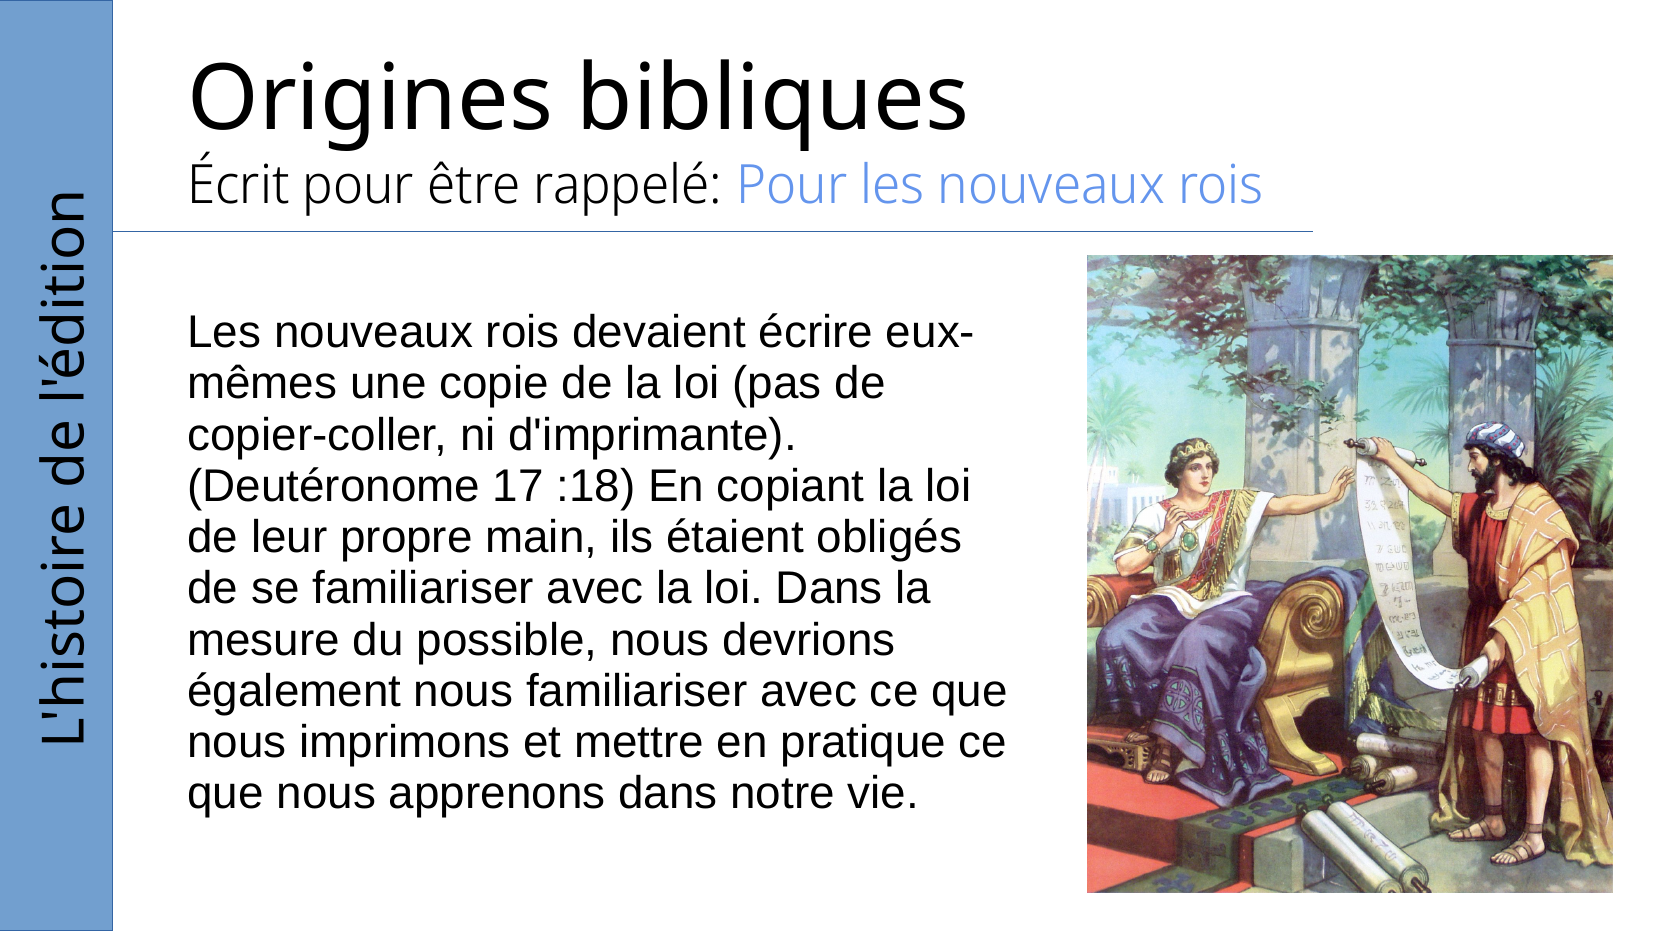

# Origines bibliques
Écrit pour être rappelé: Pour les nouveaux rois
Les nouveaux rois devaient écrire eux-mêmes une copie de la loi (pas de copier-coller, ni d'imprimante).(Deutéronome 17 :18) En copiant la loi de leur propre main, ils étaient obligés de se familiariser avec la loi. Dans la mesure du possible, nous devrions également nous familiariser avec ce que nous imprimons et mettre en pratique ce que nous apprenons dans notre vie.
L'histoire de l'édition